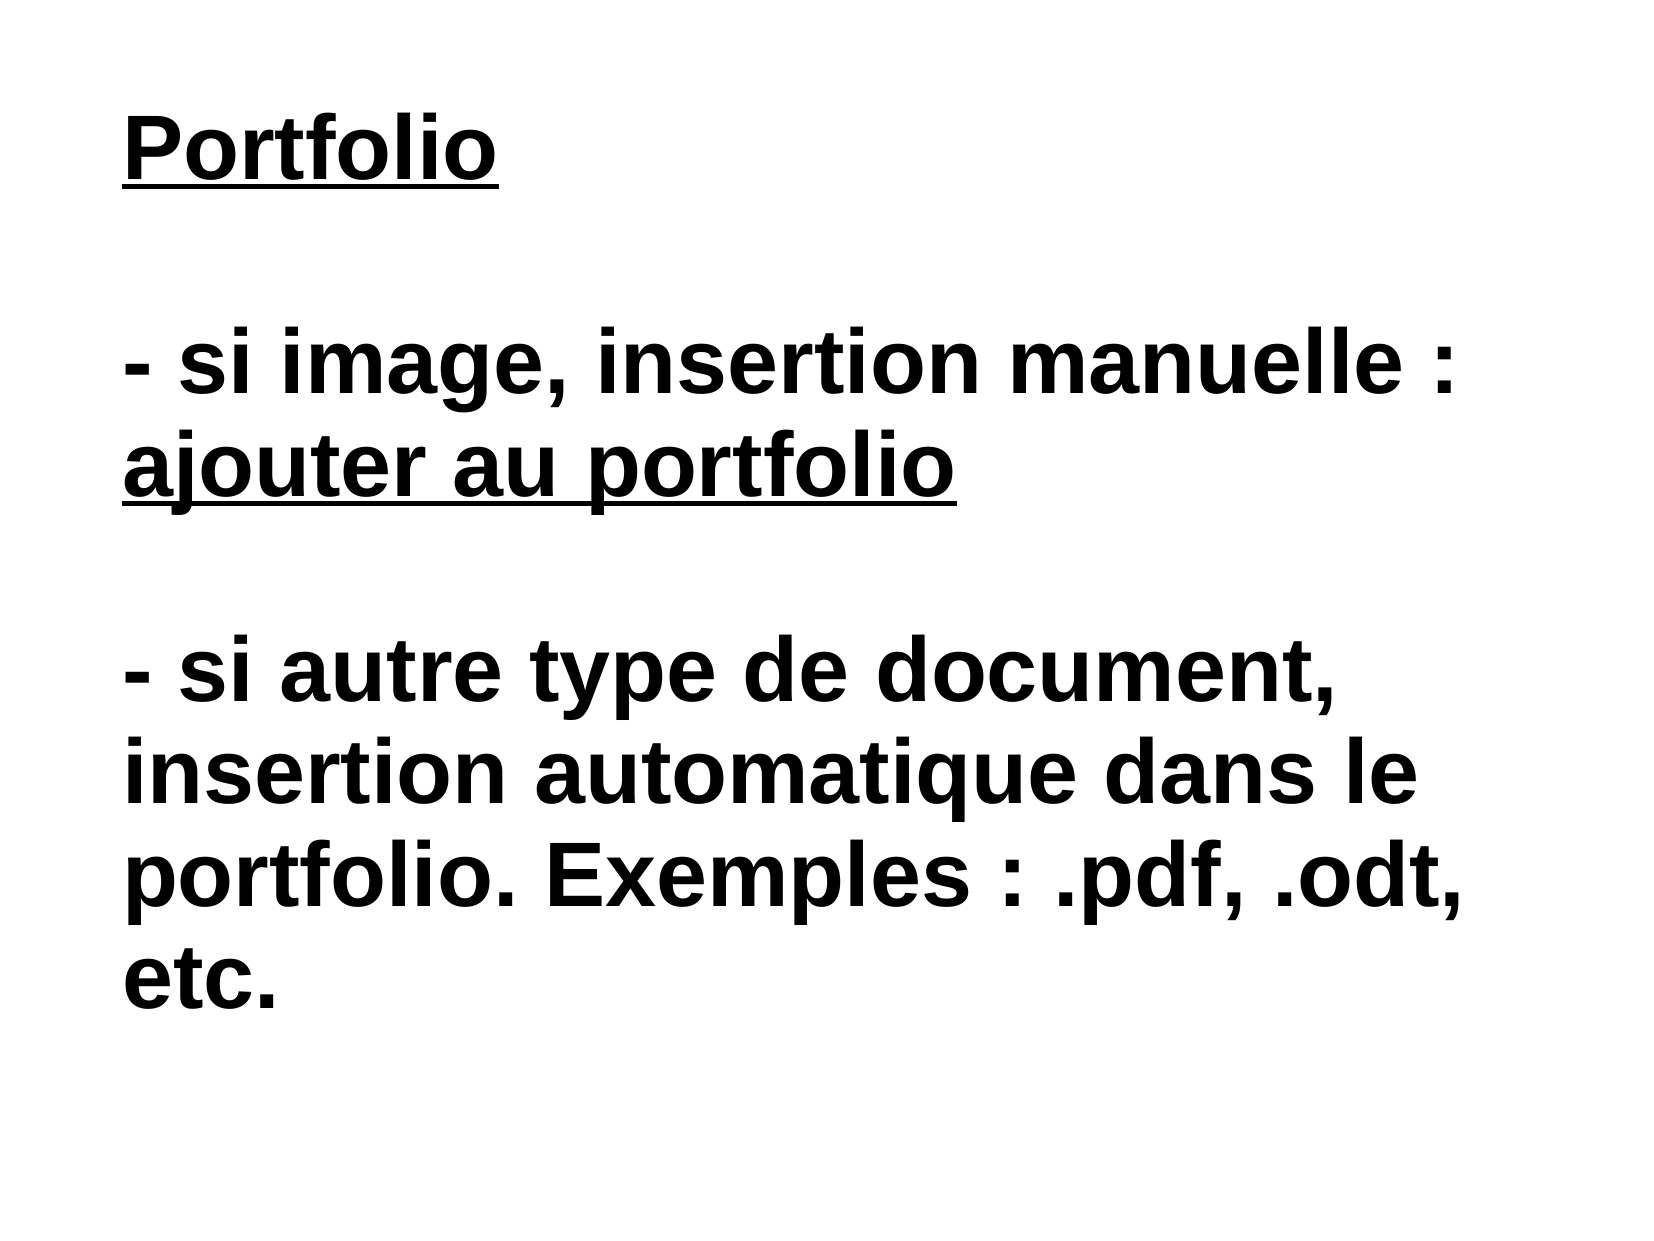

Portfolio
- si image, insertion manuelle : ajouter au portfolio
- si autre type de document, insertion automatique dans le portfolio. Exemples : .pdf, .odt, etc.